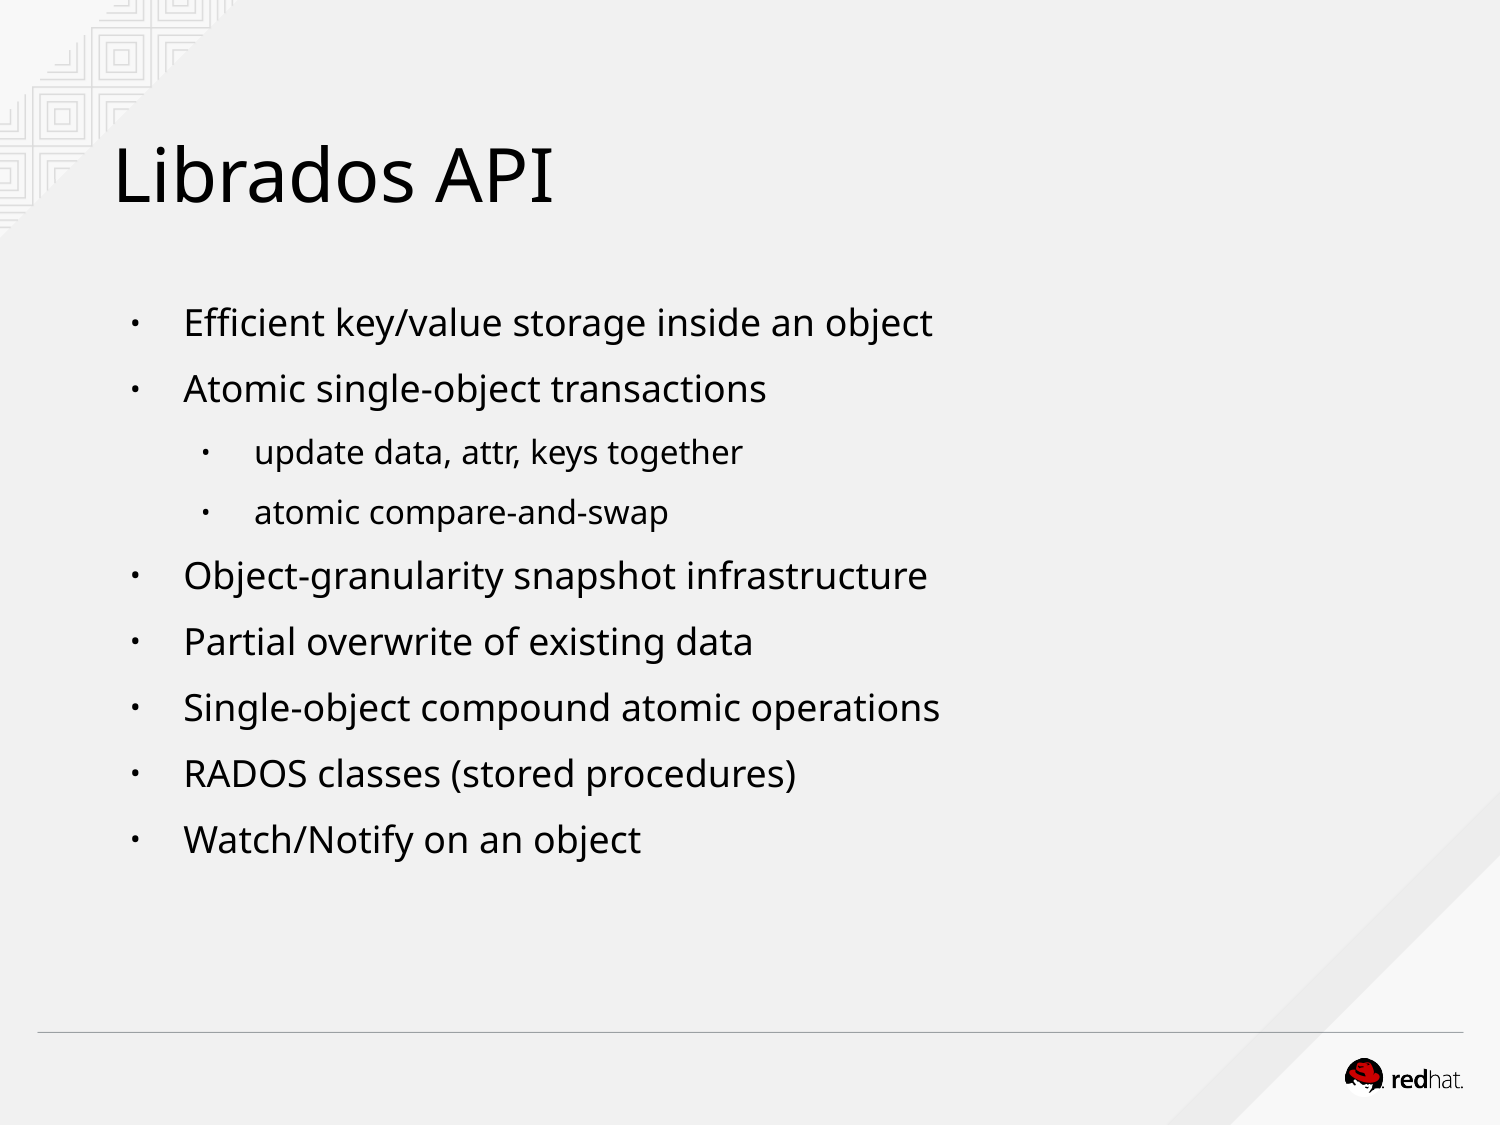

# Librados API
Efficient key/value storage inside an object
Atomic single-object transactions
update data, attr, keys together
atomic compare-and-swap
Object-granularity snapshot infrastructure
Partial overwrite of existing data
Single-object compound atomic operations
RADOS classes (stored procedures)
Watch/Notify on an object